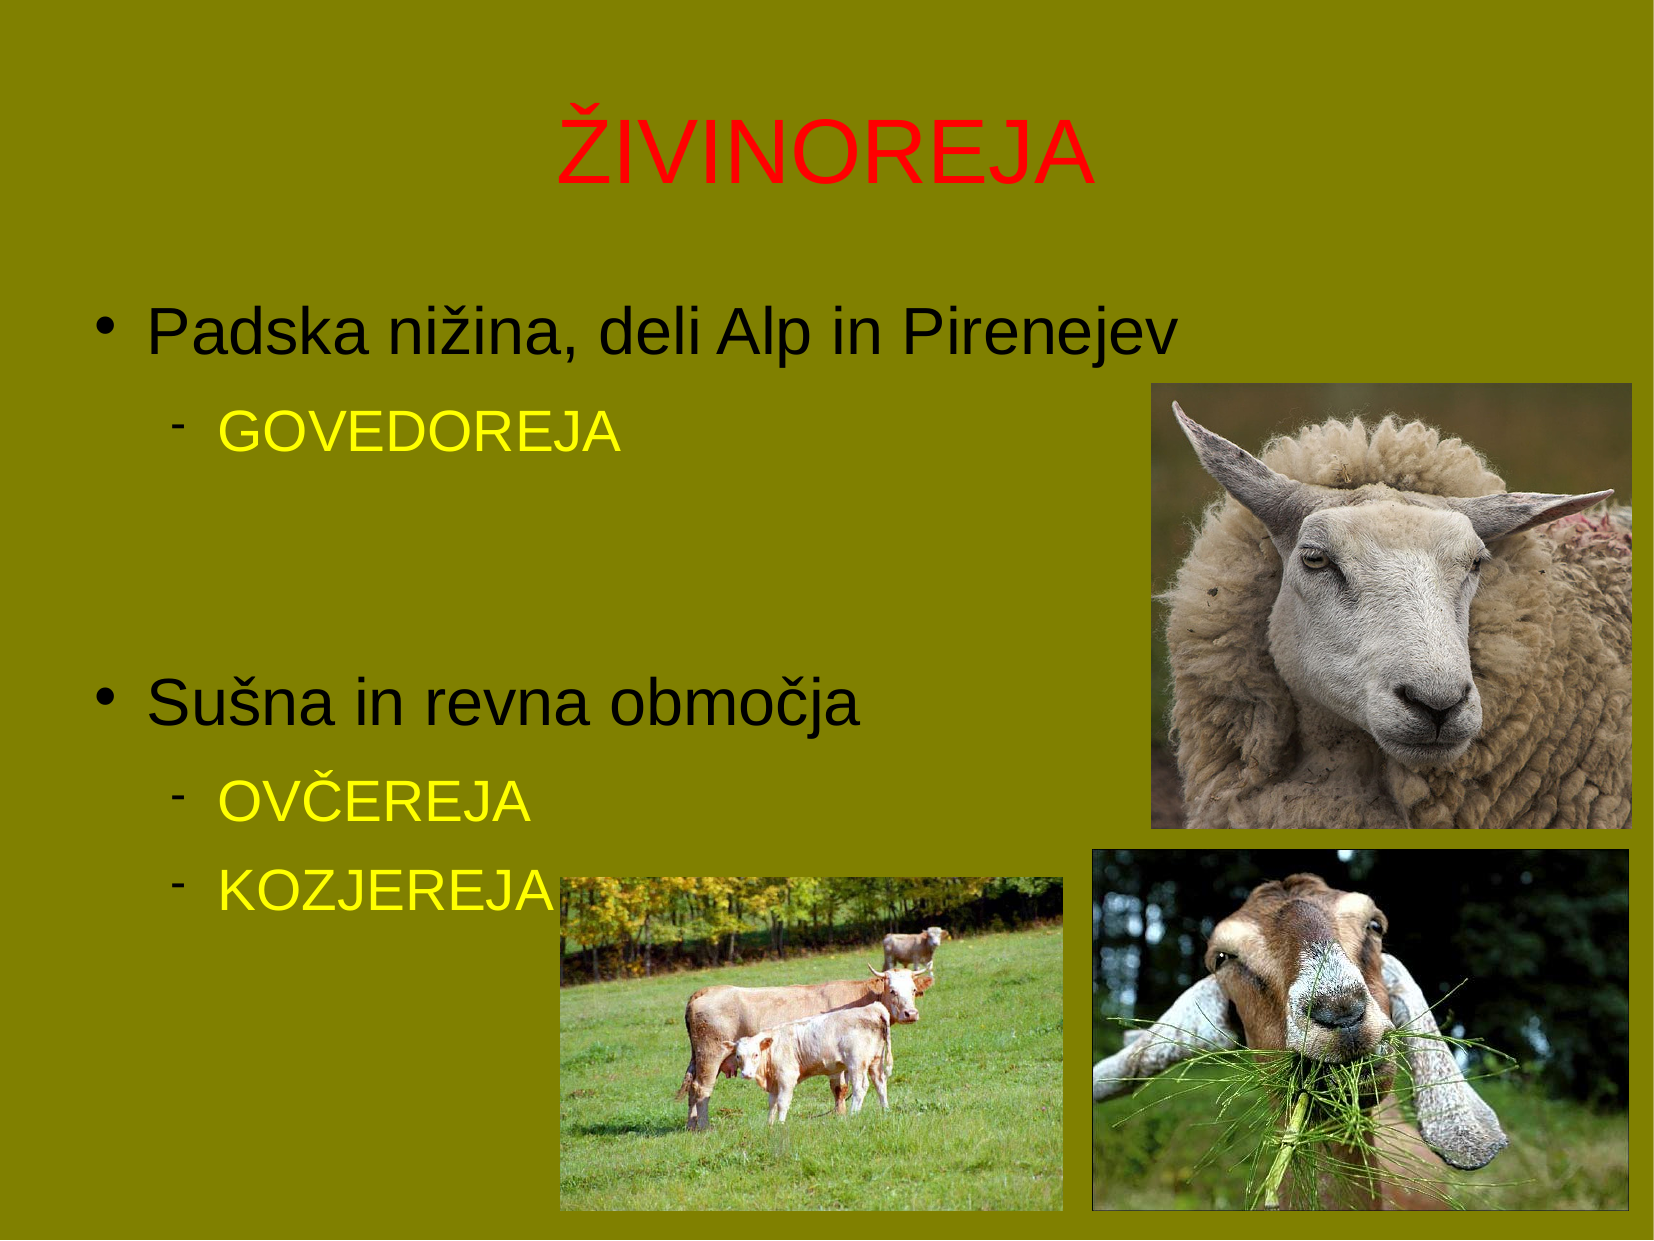

# ŽIVINOREJA
Padska nižina, deli Alp in Pirenejev
GOVEDOREJA
Sušna in revna območja
OVČEREJA
KOZJEREJA